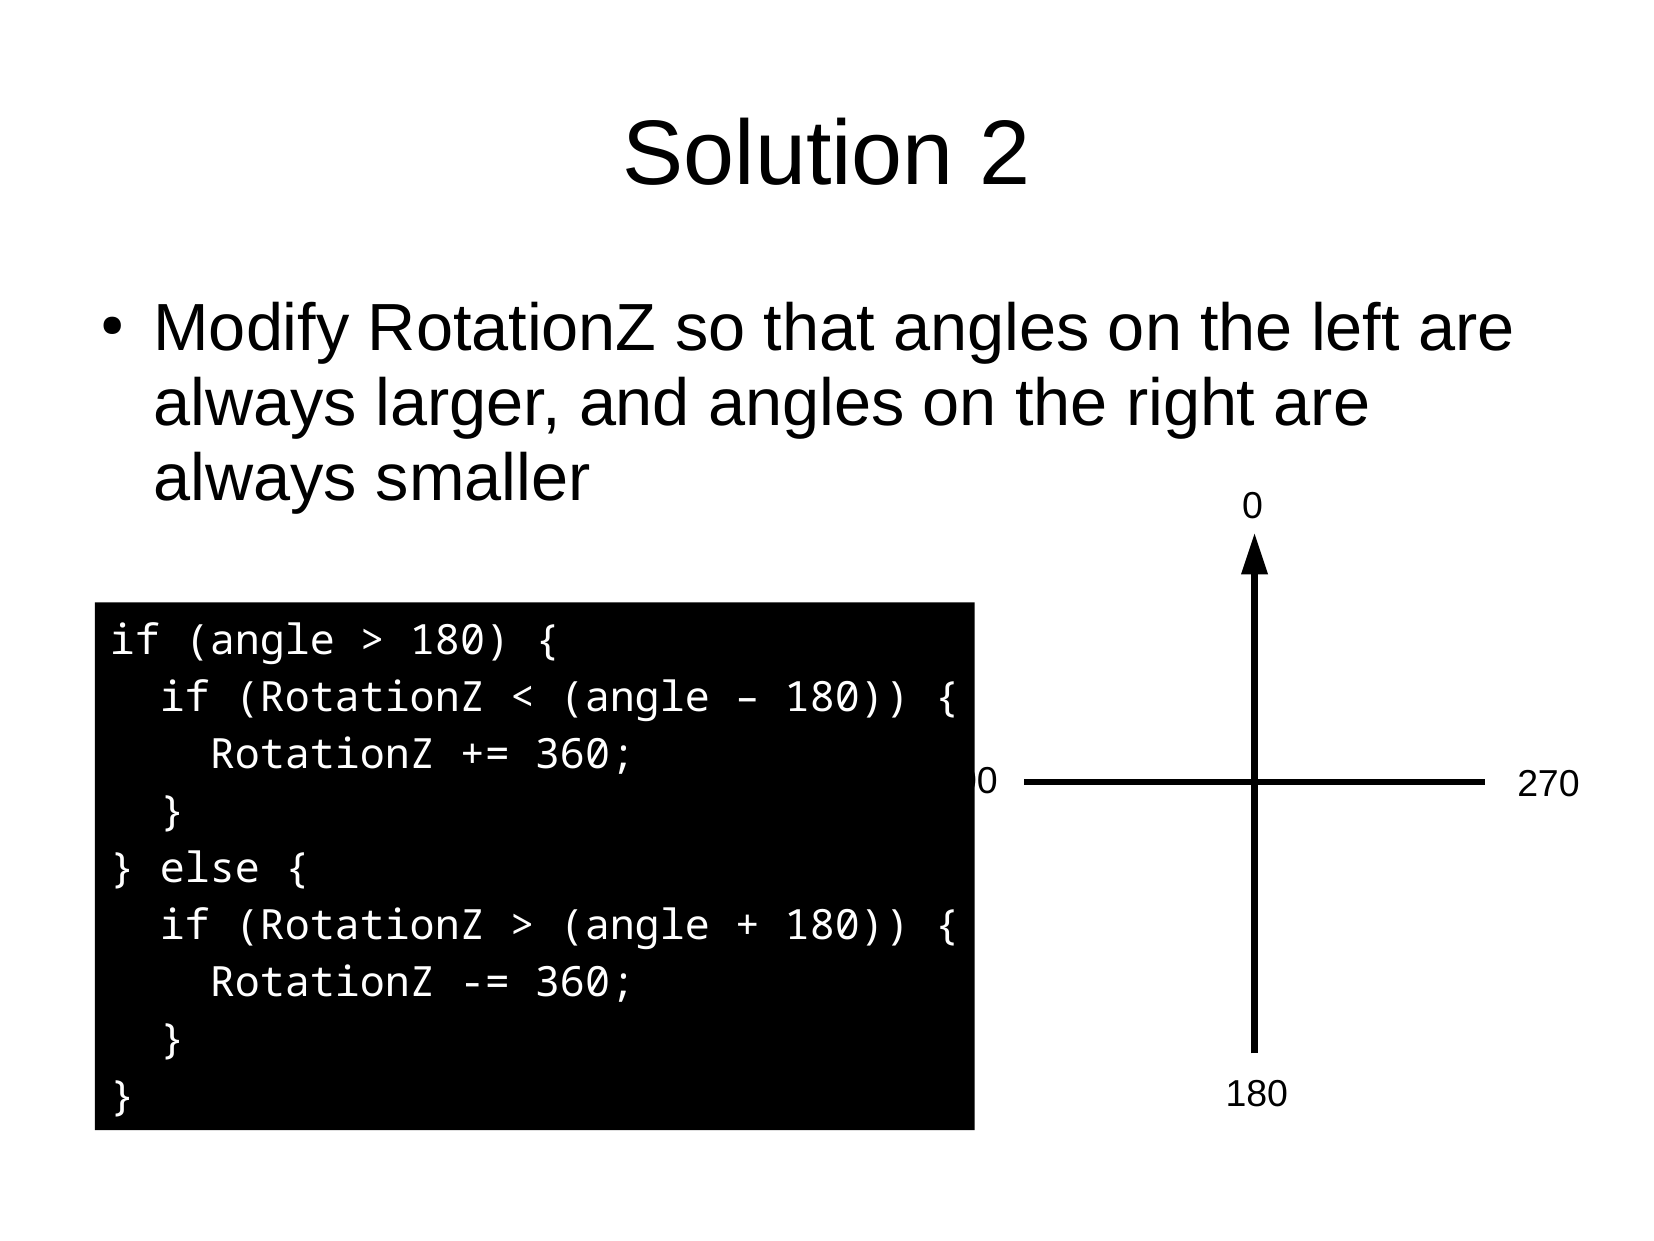

# Solution 2
Modify RotationZ so that angles on the left are always larger, and angles on the right are always smaller
0
90
270
180
if (angle > 180) {
 if (RotationZ < (angle – 180)) {
 RotationZ += 360;
 }
} else {
 if (RotationZ > (angle + 180)) {
 RotationZ -= 360;
 }
}